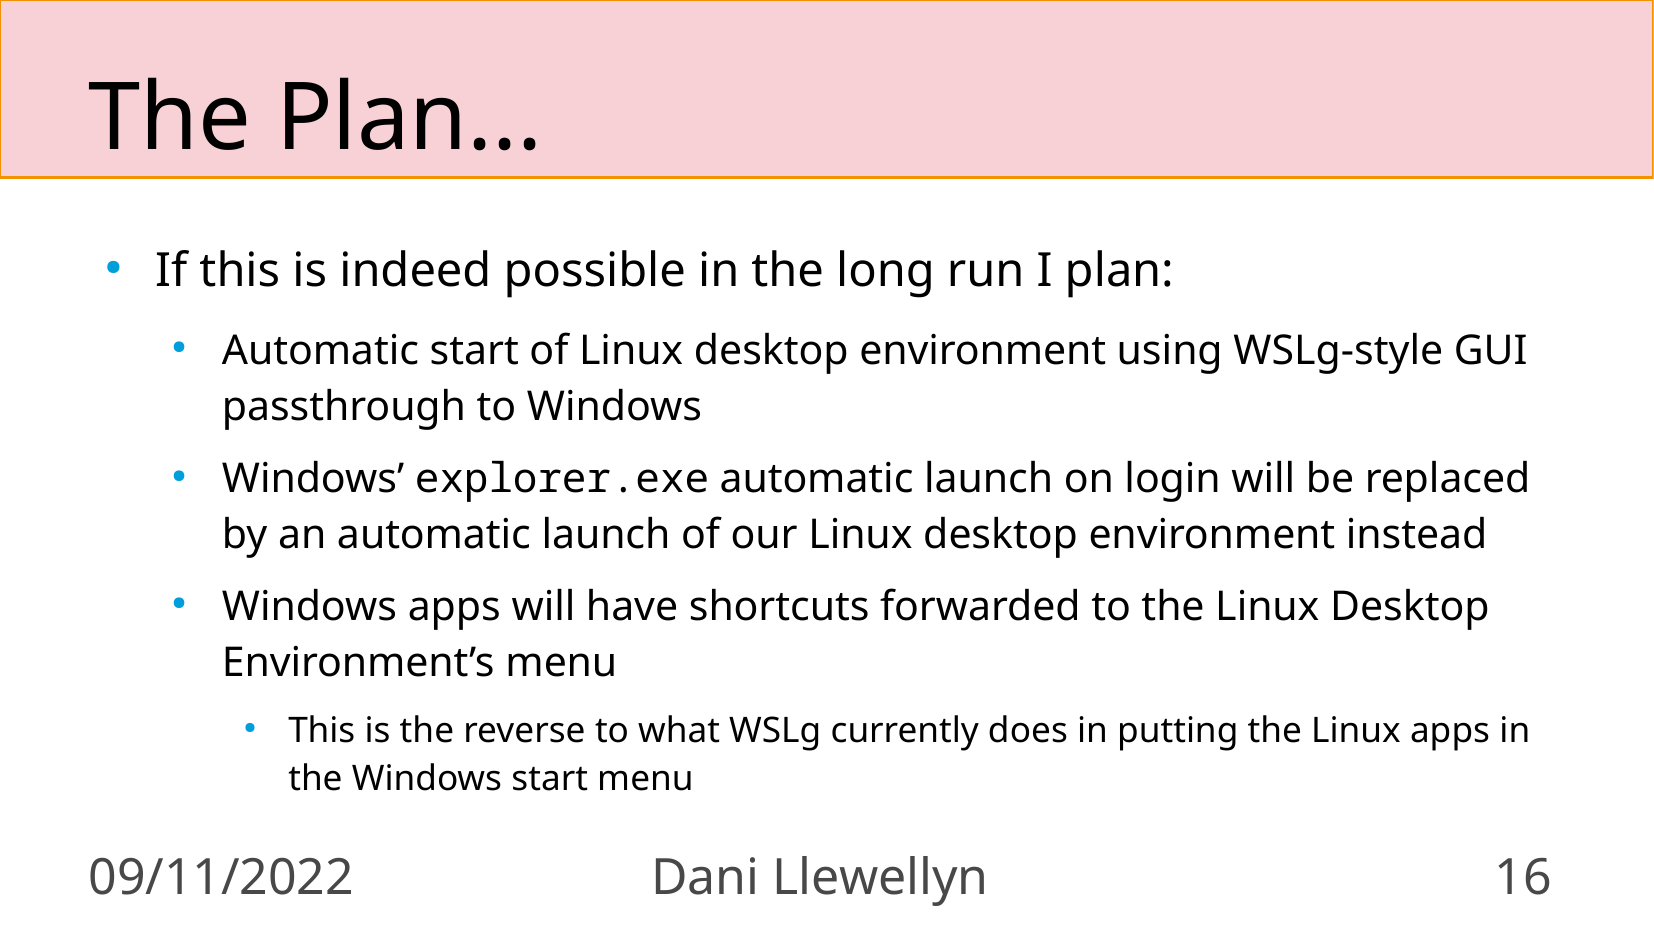

# The Plan...
If this is indeed possible in the long run I plan:
Automatic start of Linux desktop environment using WSLg-style GUI passthrough to Windows
Windows’ explorer.exe automatic launch on login will be replaced by an automatic launch of our Linux desktop environment instead
Windows apps will have shortcuts forwarded to the Linux Desktop Environment’s menu
This is the reverse to what WSLg currently does in putting the Linux apps in the Windows start menu
09/11/2022
Dani Llewellyn
16